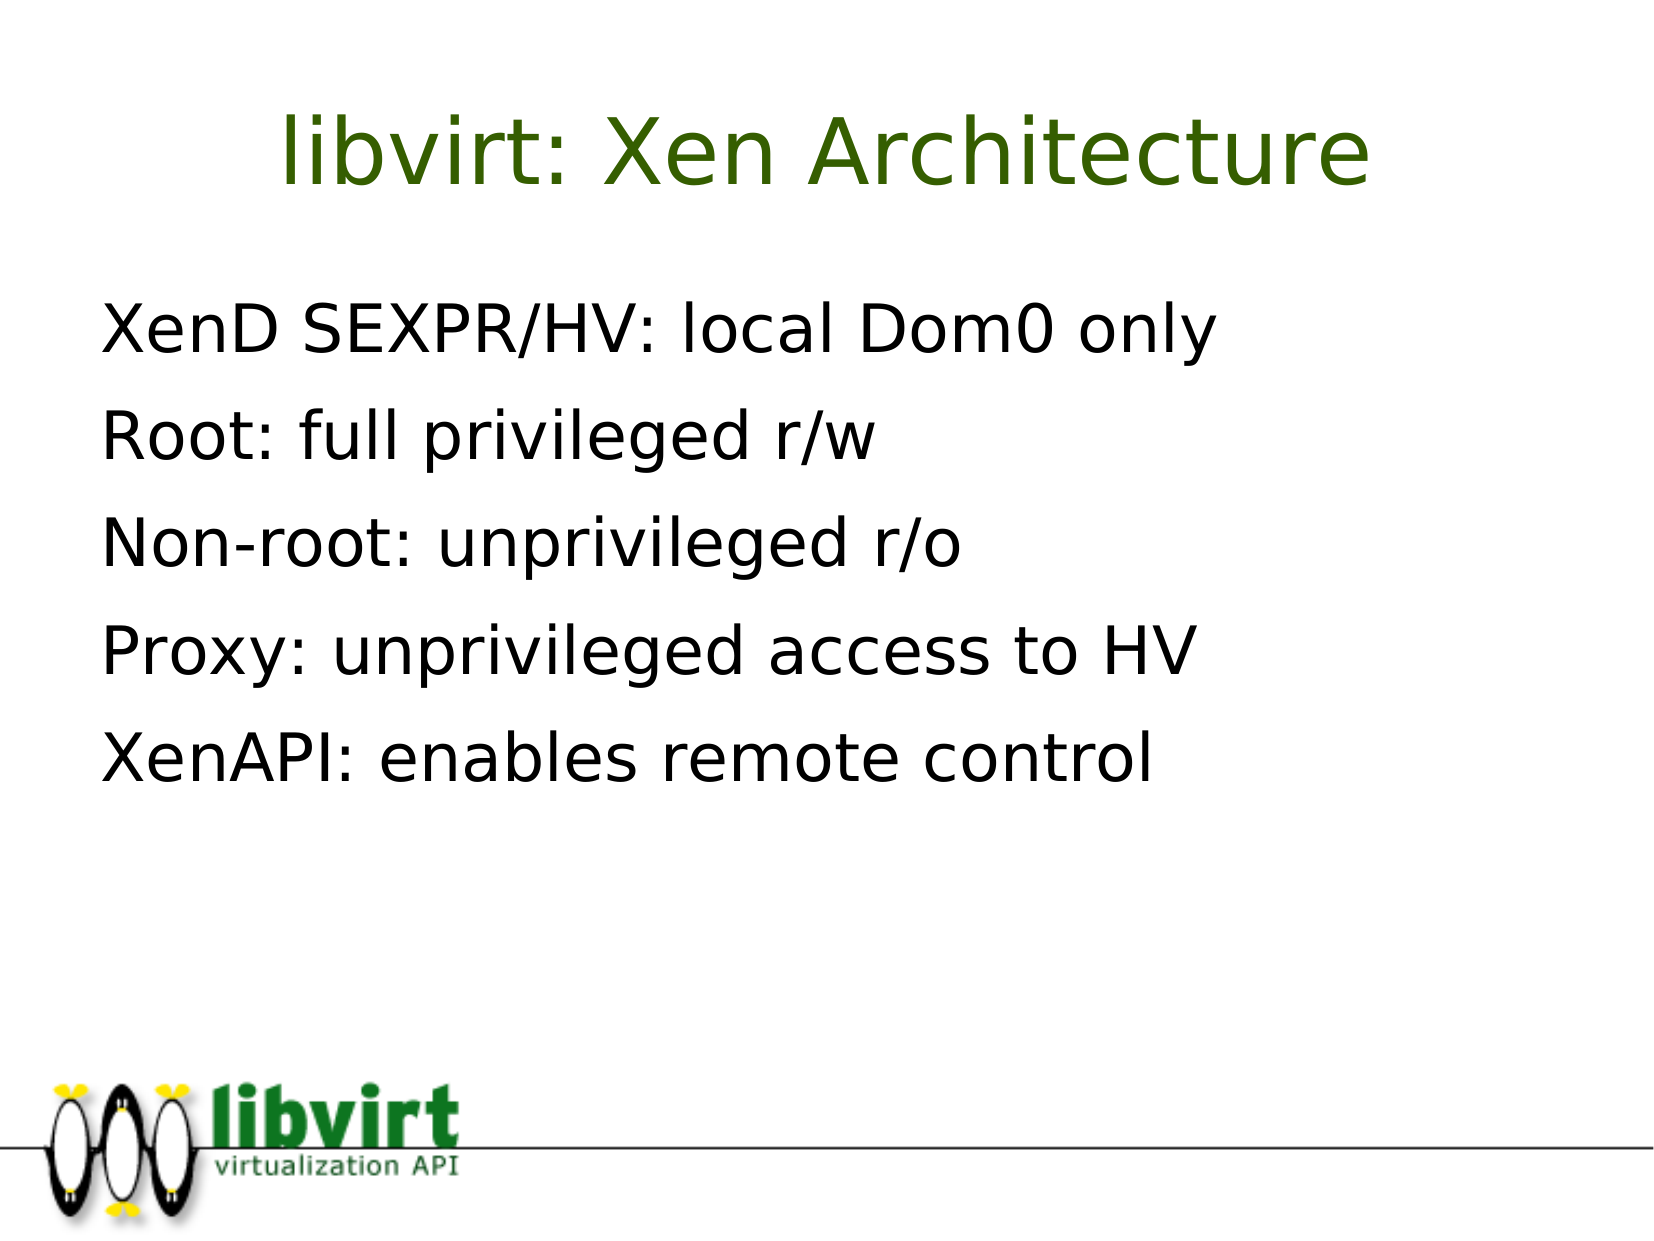

# libvirt: Xen Architecture
XenD SEXPR/HV: local Dom0 only
Root: full privileged r/w
Non-root: unprivileged r/o
Proxy: unprivileged access to HV
XenAPI: enables remote control